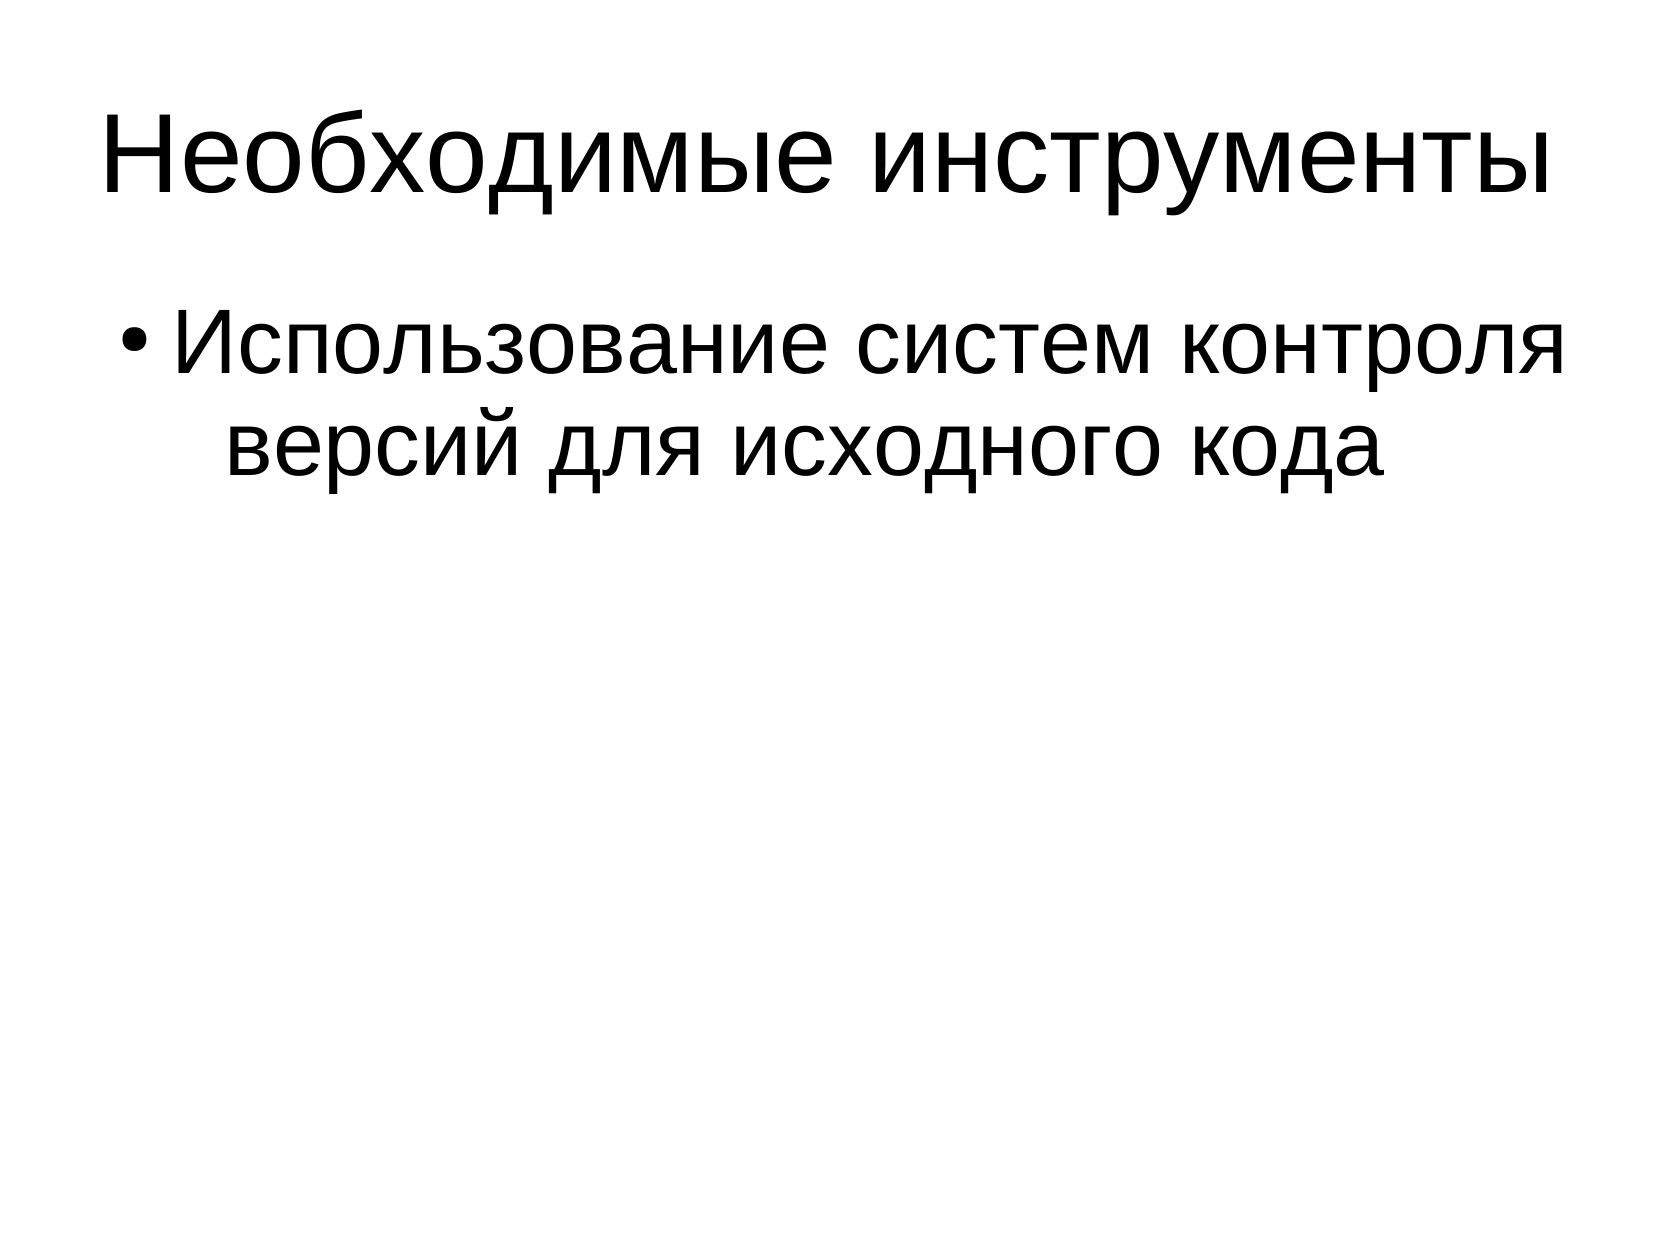

# Необходимые инструменты
Использование систем контроля версий для исходного кода